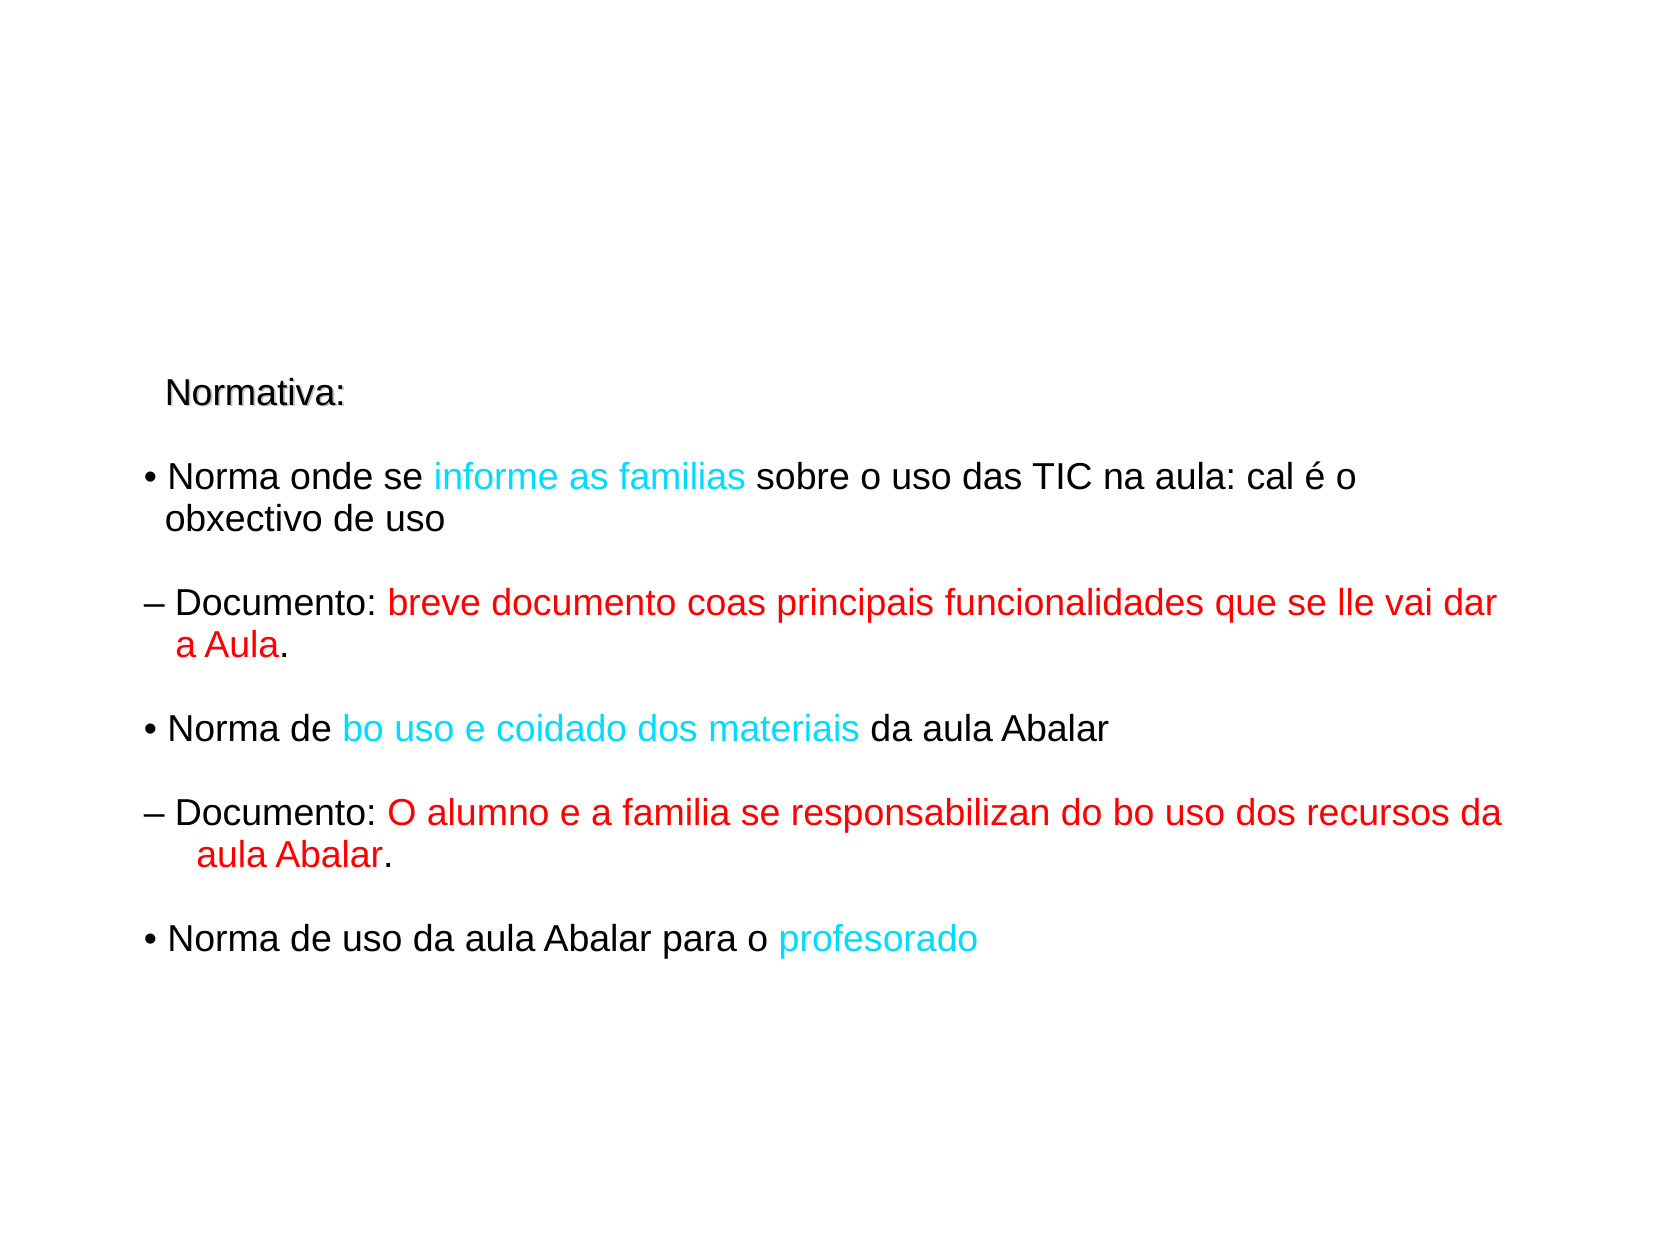

Normativa:
• Norma onde se informe as familias sobre o uso das TIC na aula: cal é o
 obxectivo de uso
– Documento: breve documento coas principais funcionalidades que se lle vai dar
 a Aula.
• Norma de bo uso e coidado dos materiais da aula Abalar
– Documento: O alumno e a familia se responsabilizan do bo uso dos recursos da
 aula Abalar.
• Norma de uso da aula Abalar para o profesorado